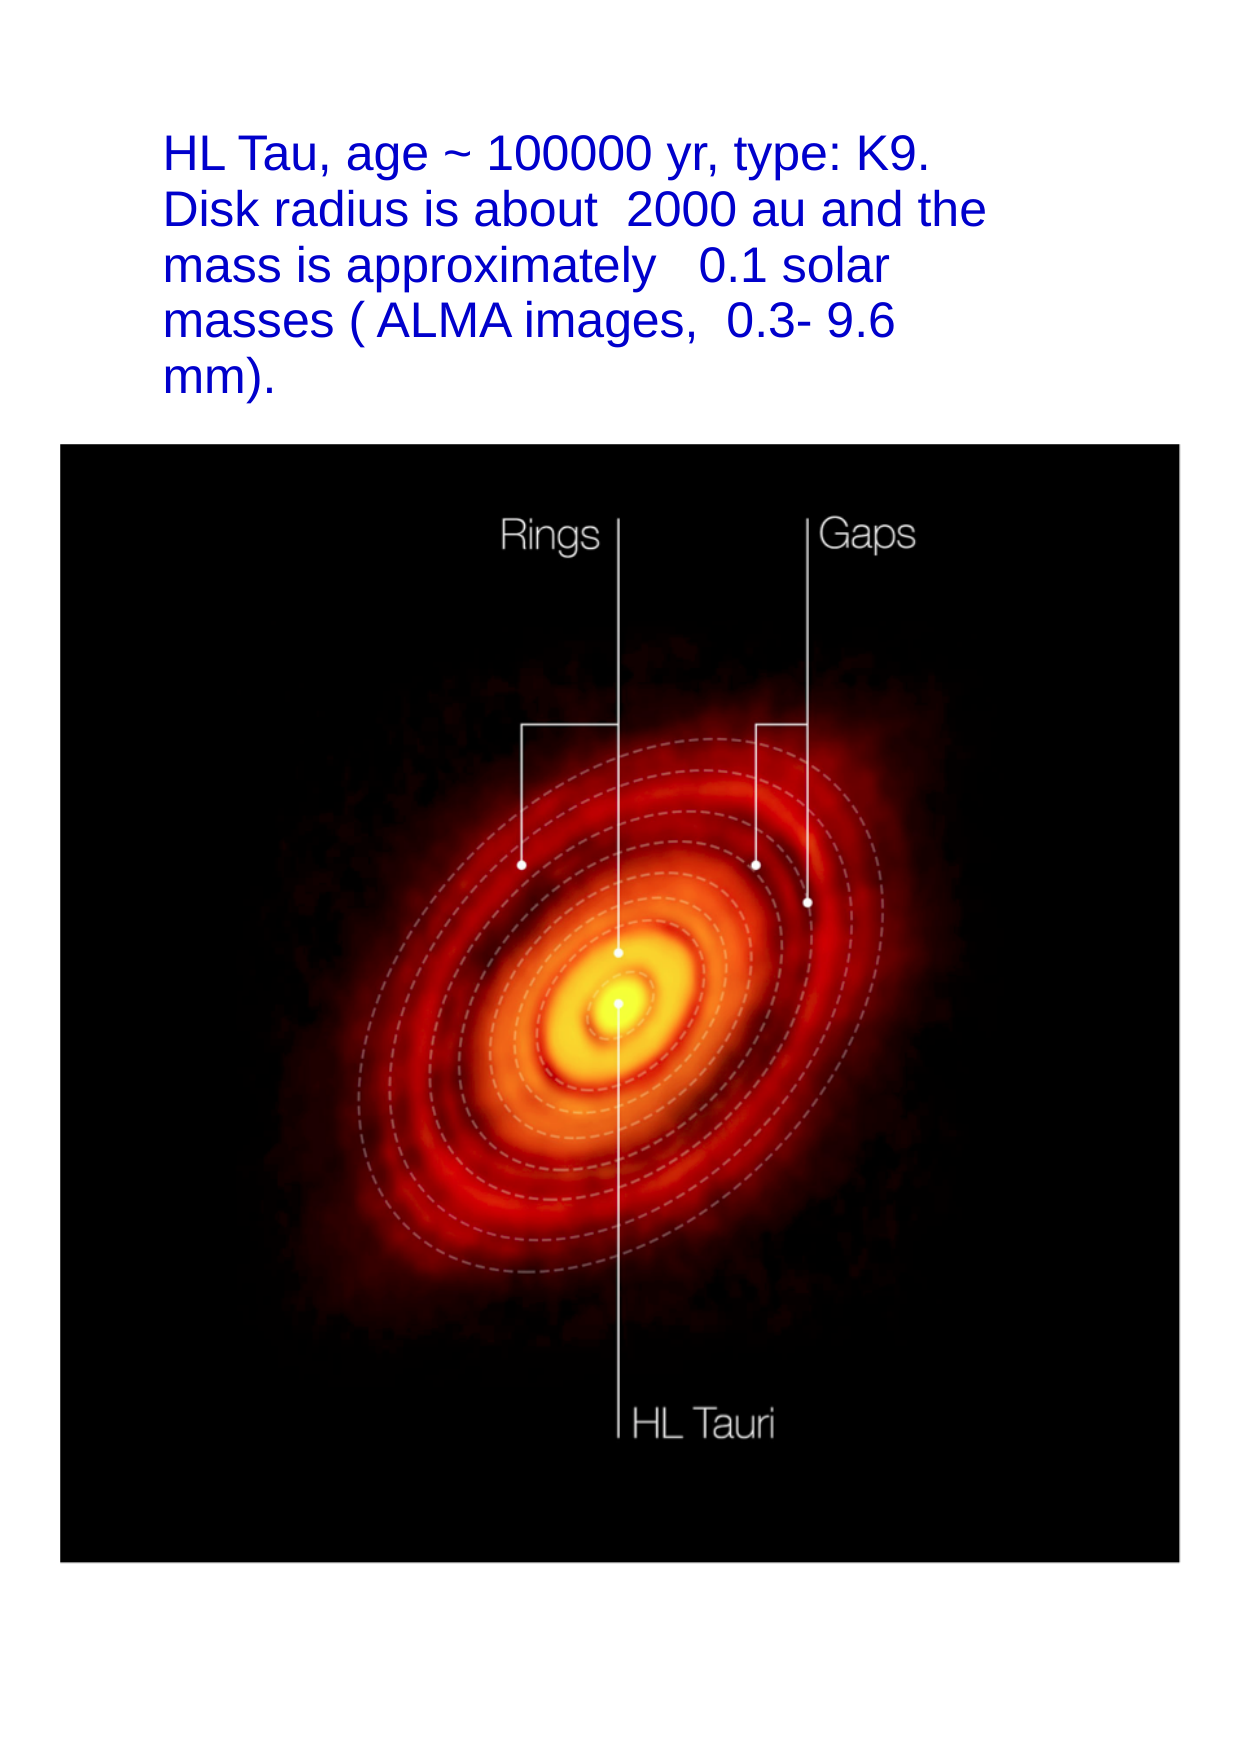

HL Tau, age ~ 100000 yr, type: K9. Disk radius is about 2000 au and the mass is approximately 0.1 solar masses ( ALMA images, 0.3- 9.6 mm).